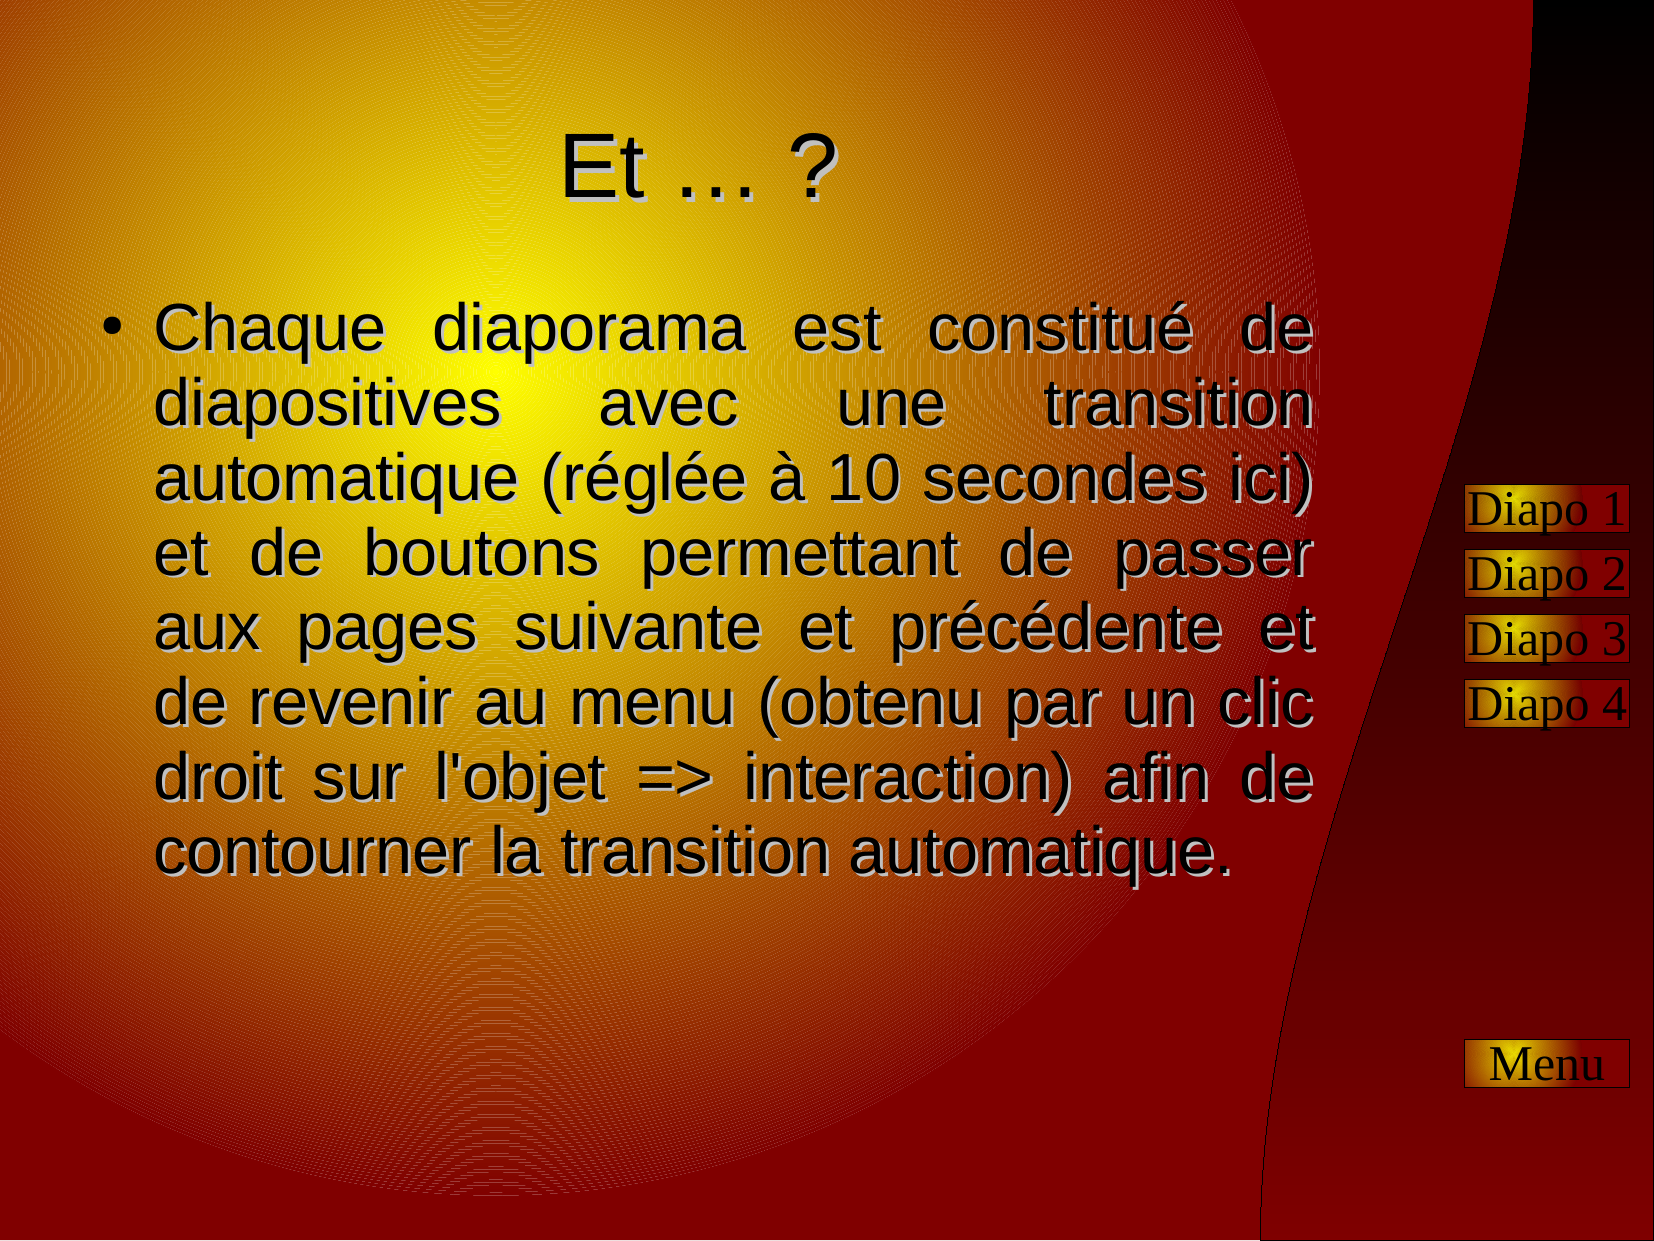

# Et … ?
Chaque diaporama est constitué de diapositives avec une transition automatique (réglée à 10 secondes ici) et de boutons permettant de passer aux pages suivante et précédente et de revenir au menu (obtenu par un clic droit sur l'objet => interaction) afin de contourner la transition automatique.